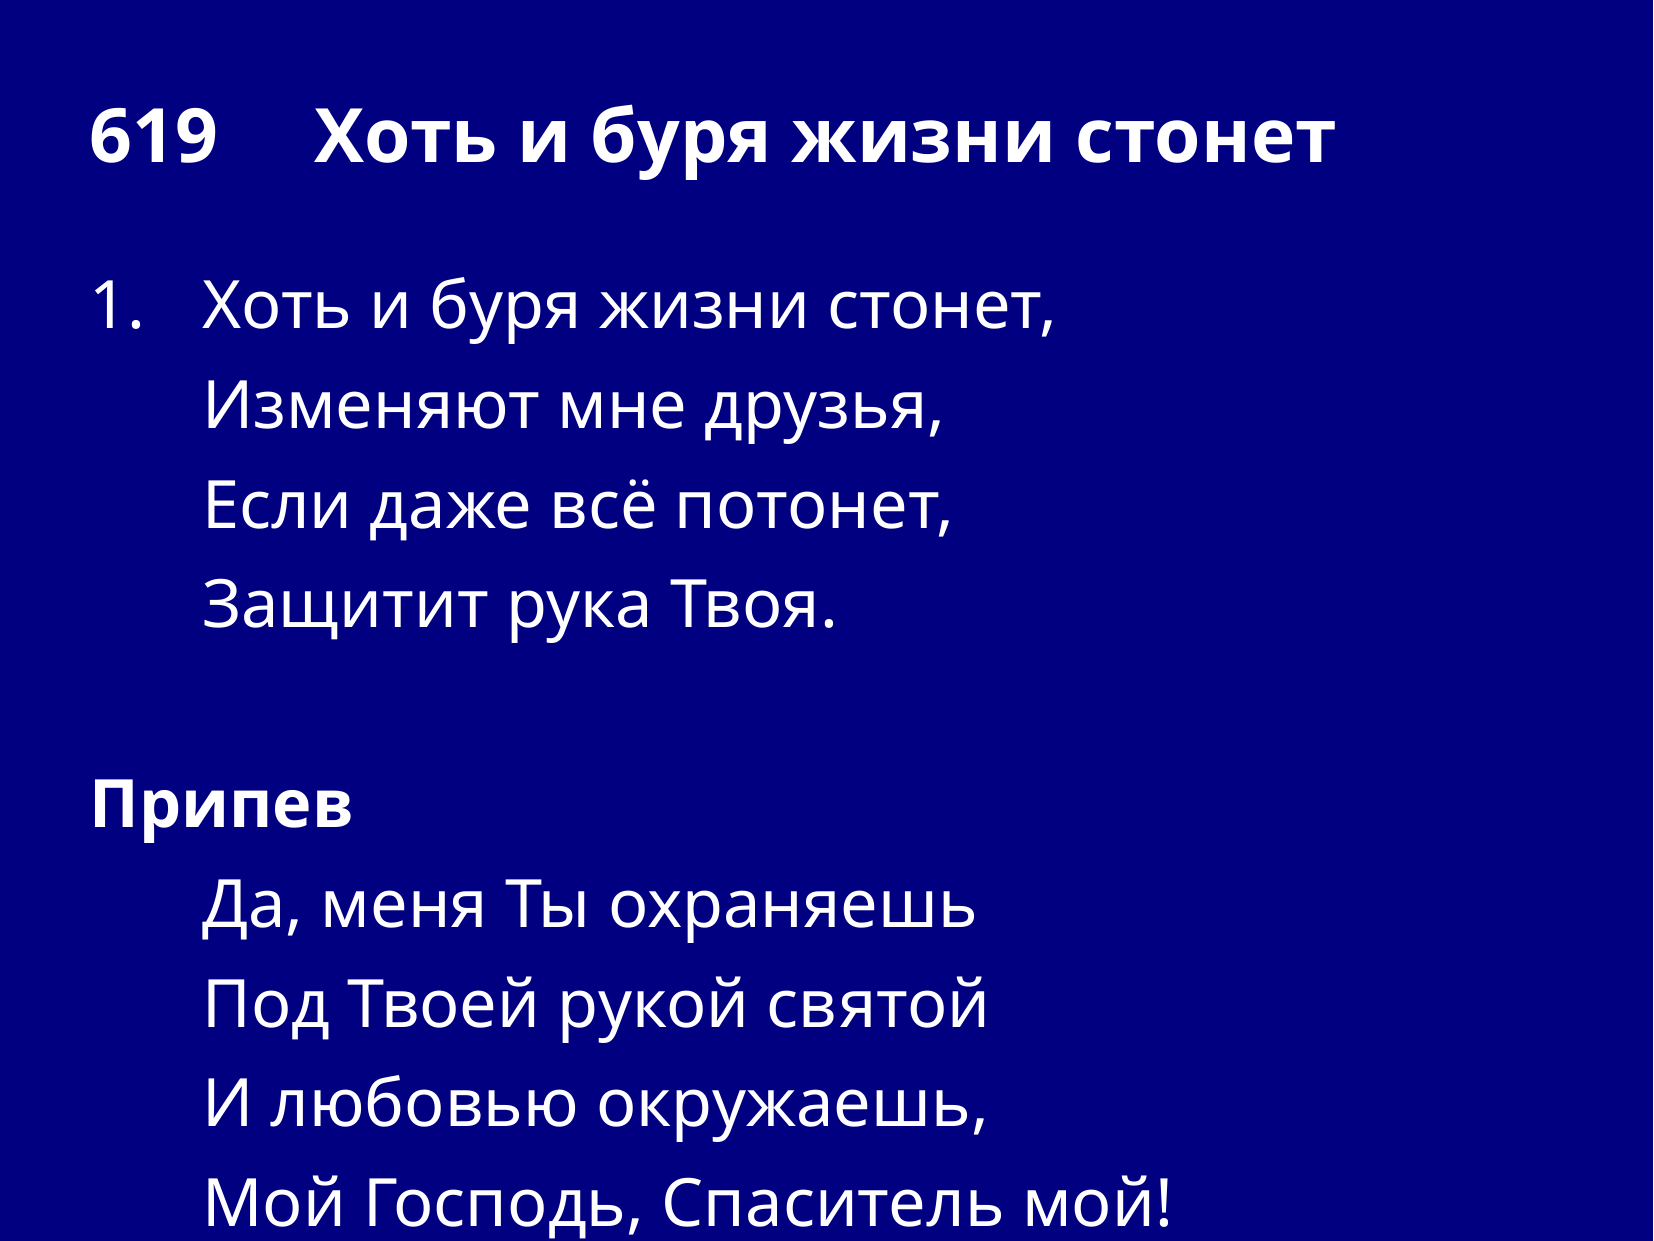

619	Хоть и буря жизни стонет
1.	Хоть и буря жизни стонет,
	Изменяют мне друзья,
	Если даже всё потонет,
	Защитит рука Твоя.
Припев
	Да, меня Ты охраняешь
	Под Твоей рукой святой
	И любовью окружаешь,
	Мой Господь, Спаситель мой!